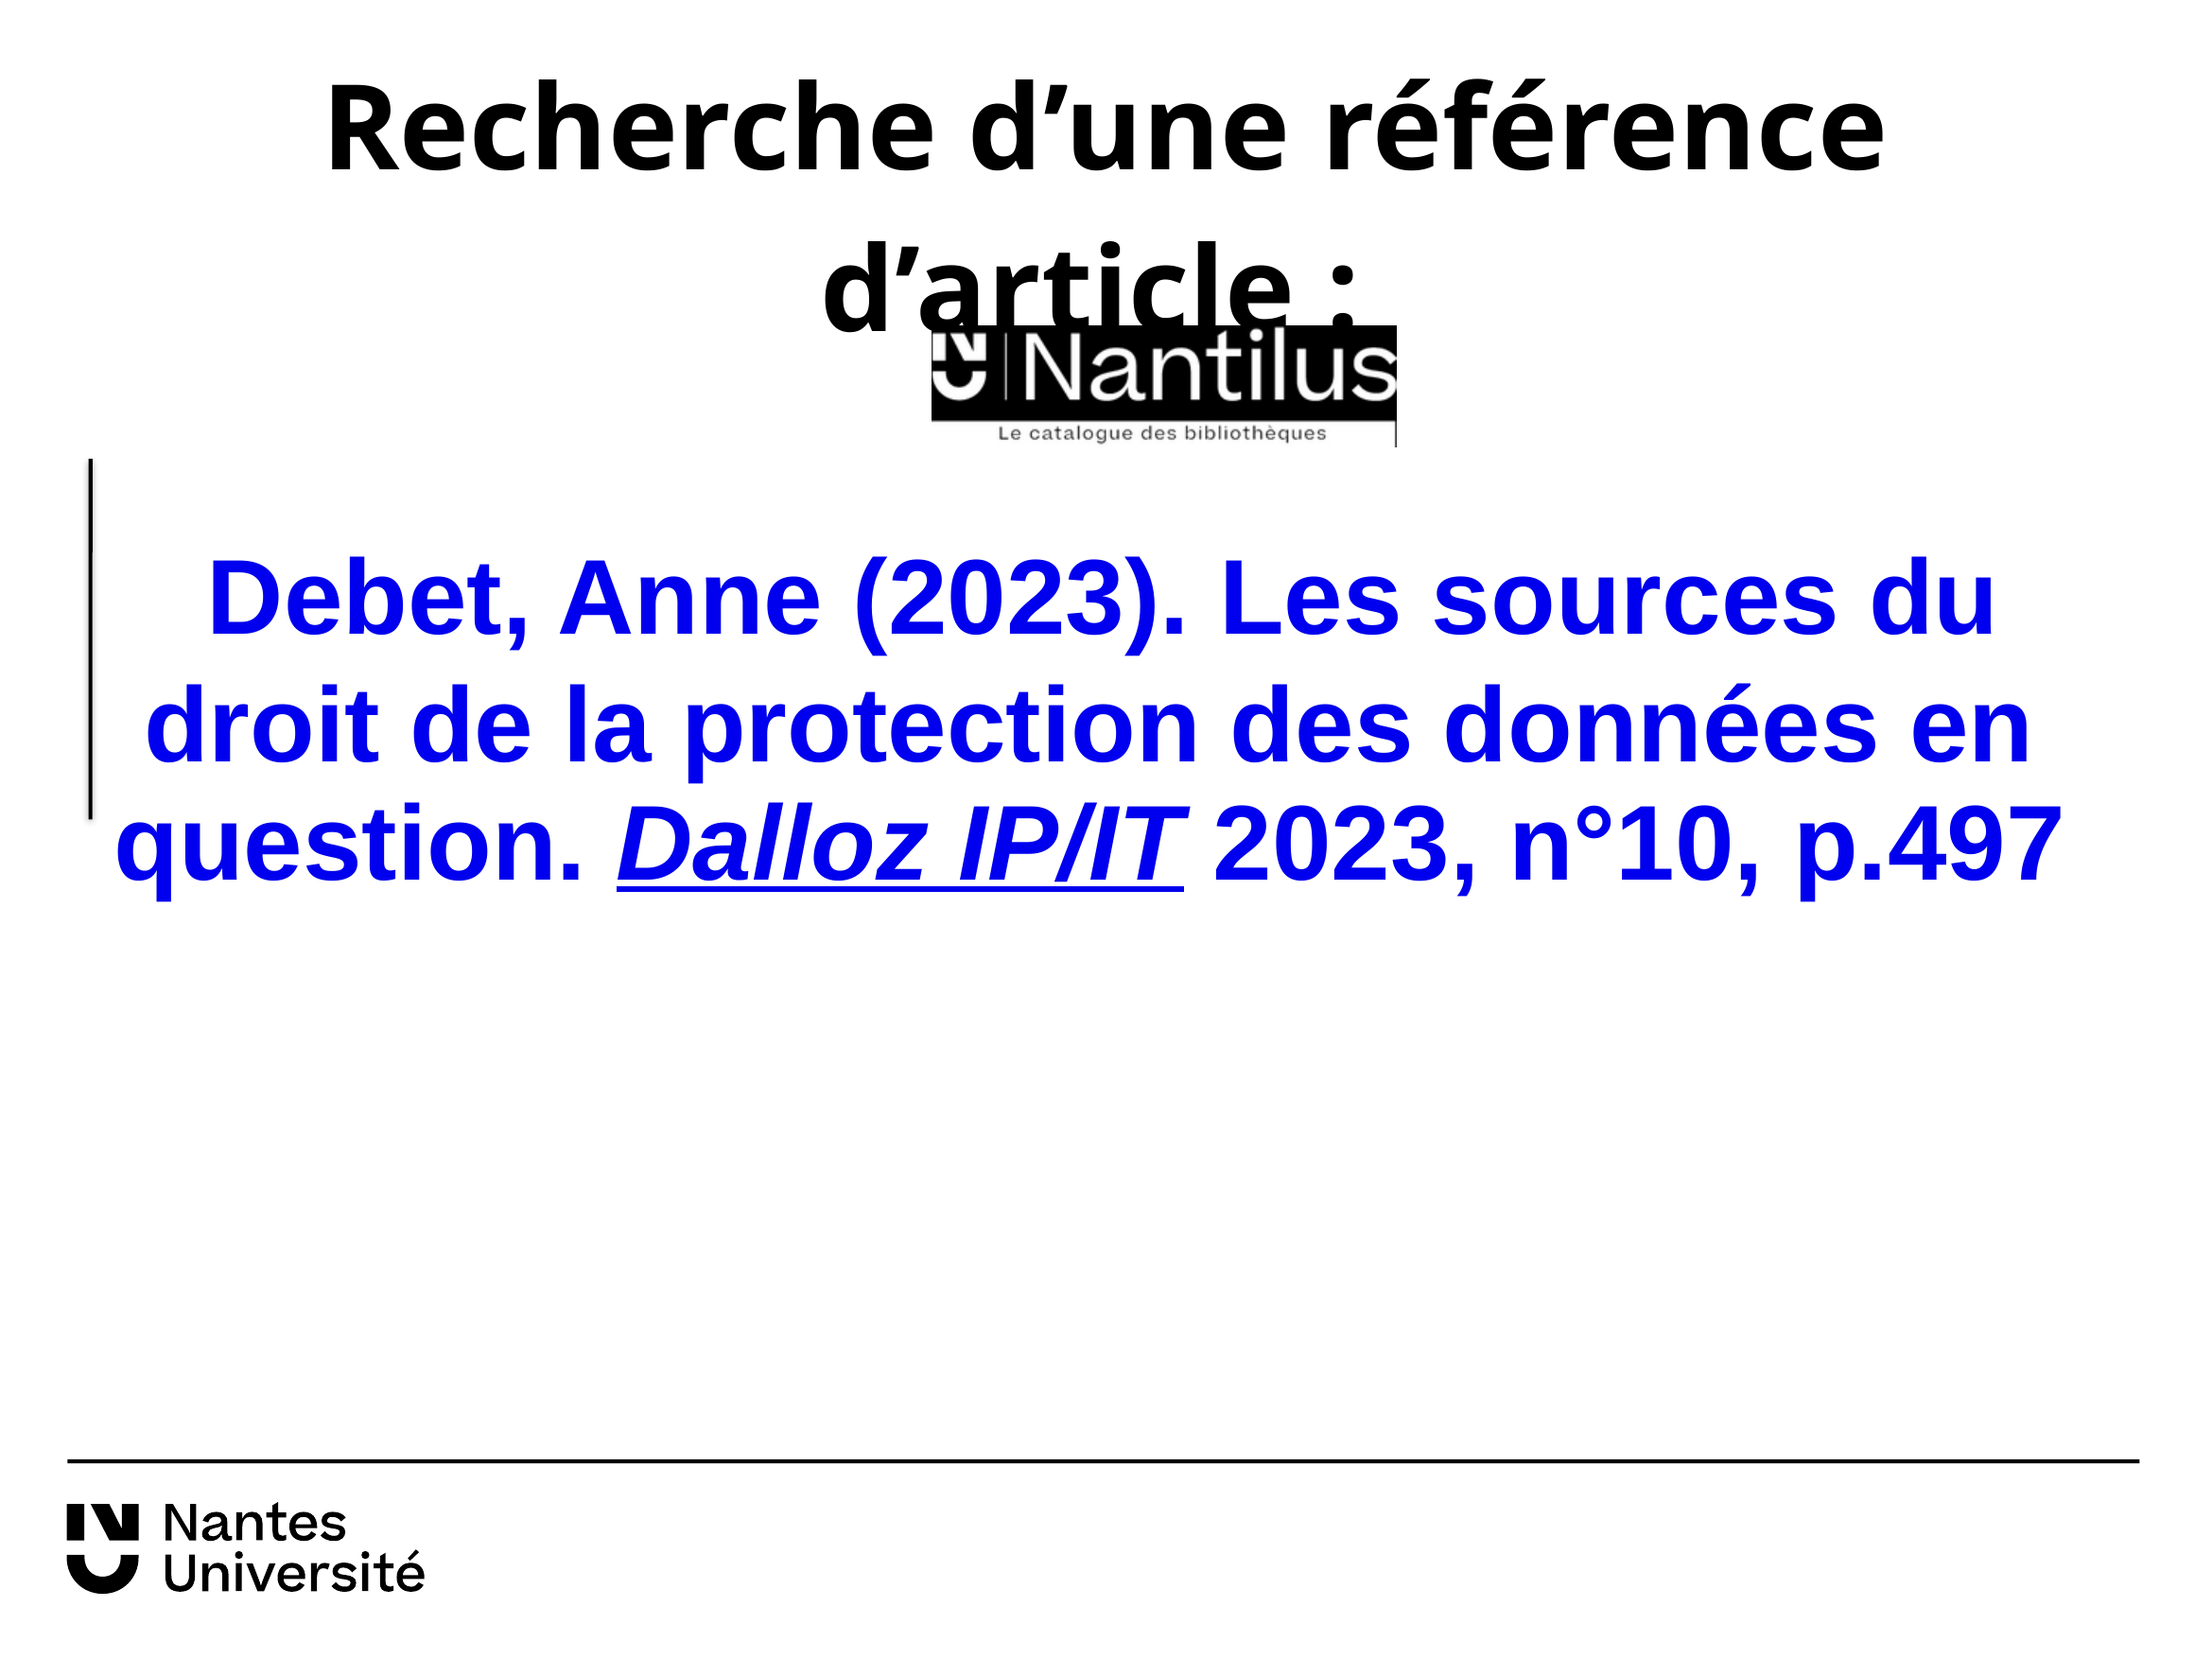

# Recherche d’une référence d’article :
 Debet, Anne (2023). Les sources du droit de la protection des données en question. Dalloz IP/IT 2023, n°10, p.497